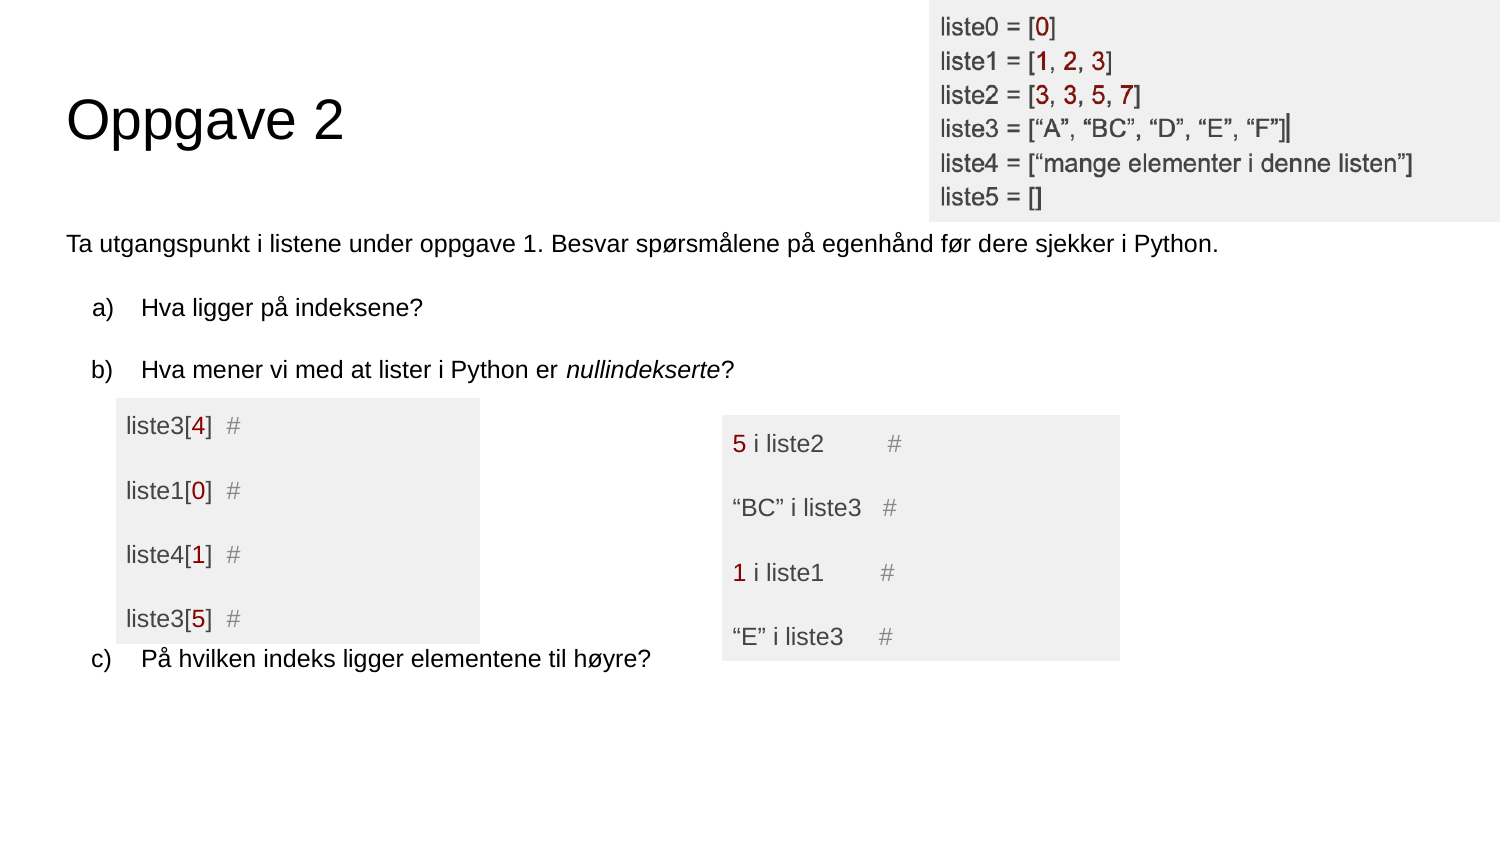

# Oppgave 2
Ta utgangspunkt i listene under oppgave 1. Besvar spørsmålene på egenhånd før dere sjekker i Python.
Hva ligger på indeksene?
Hva mener vi med at lister i Python er nullindekserte?
På hvilken indeks ligger elementene til høyre?
| liste3[4] # liste1[0] # liste4[1] # liste3[5] # |
| --- |
| 5 i liste2 # “BC” i liste3 # 1 i liste1 # “E” i liste3 # |
| --- |